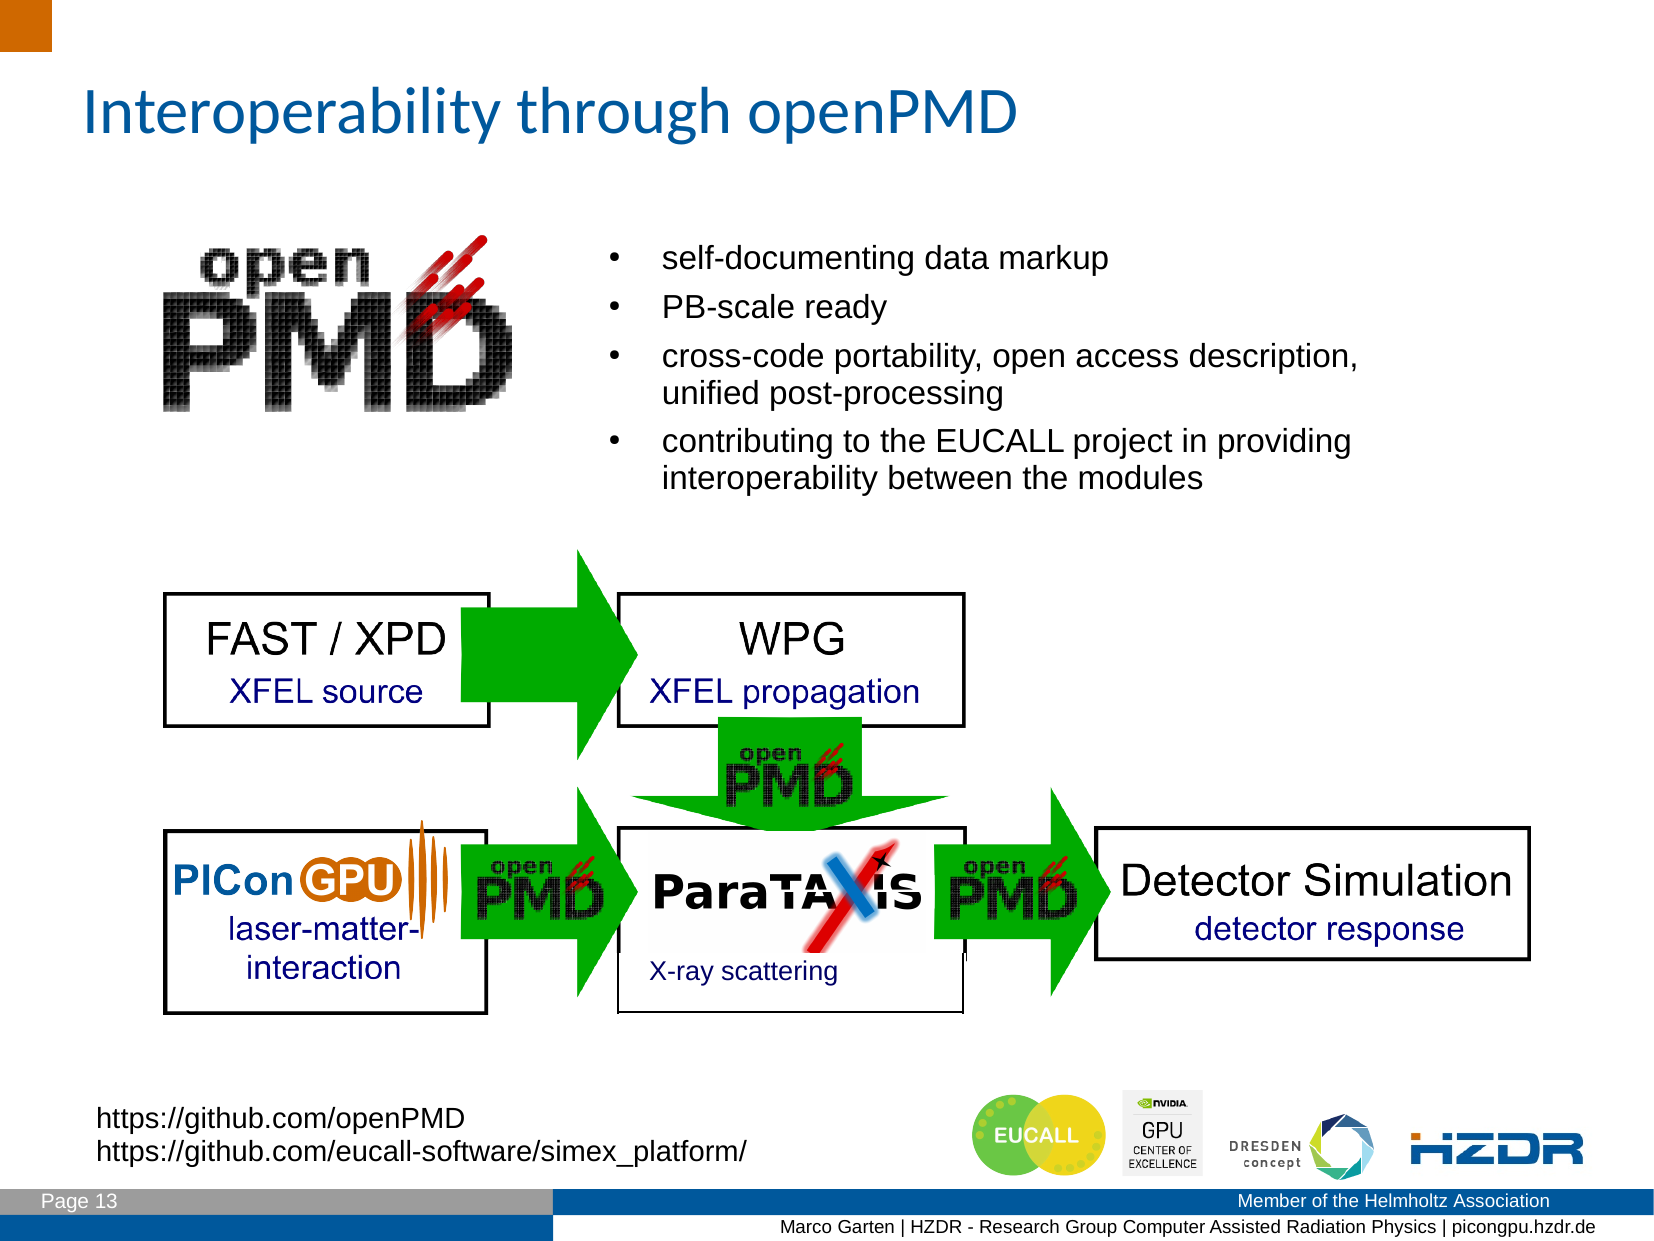

# Interoperability through openPMD
self-documenting data markup
PB-scale ready
cross-code portability, open access description,
unified post-processing
contributing to the EUCALL project in providing interoperability between the modules
X-ray scattering
0.05 nm-1
https://github.com/openPMD
https://github.com/eucall-software/simex_platform/